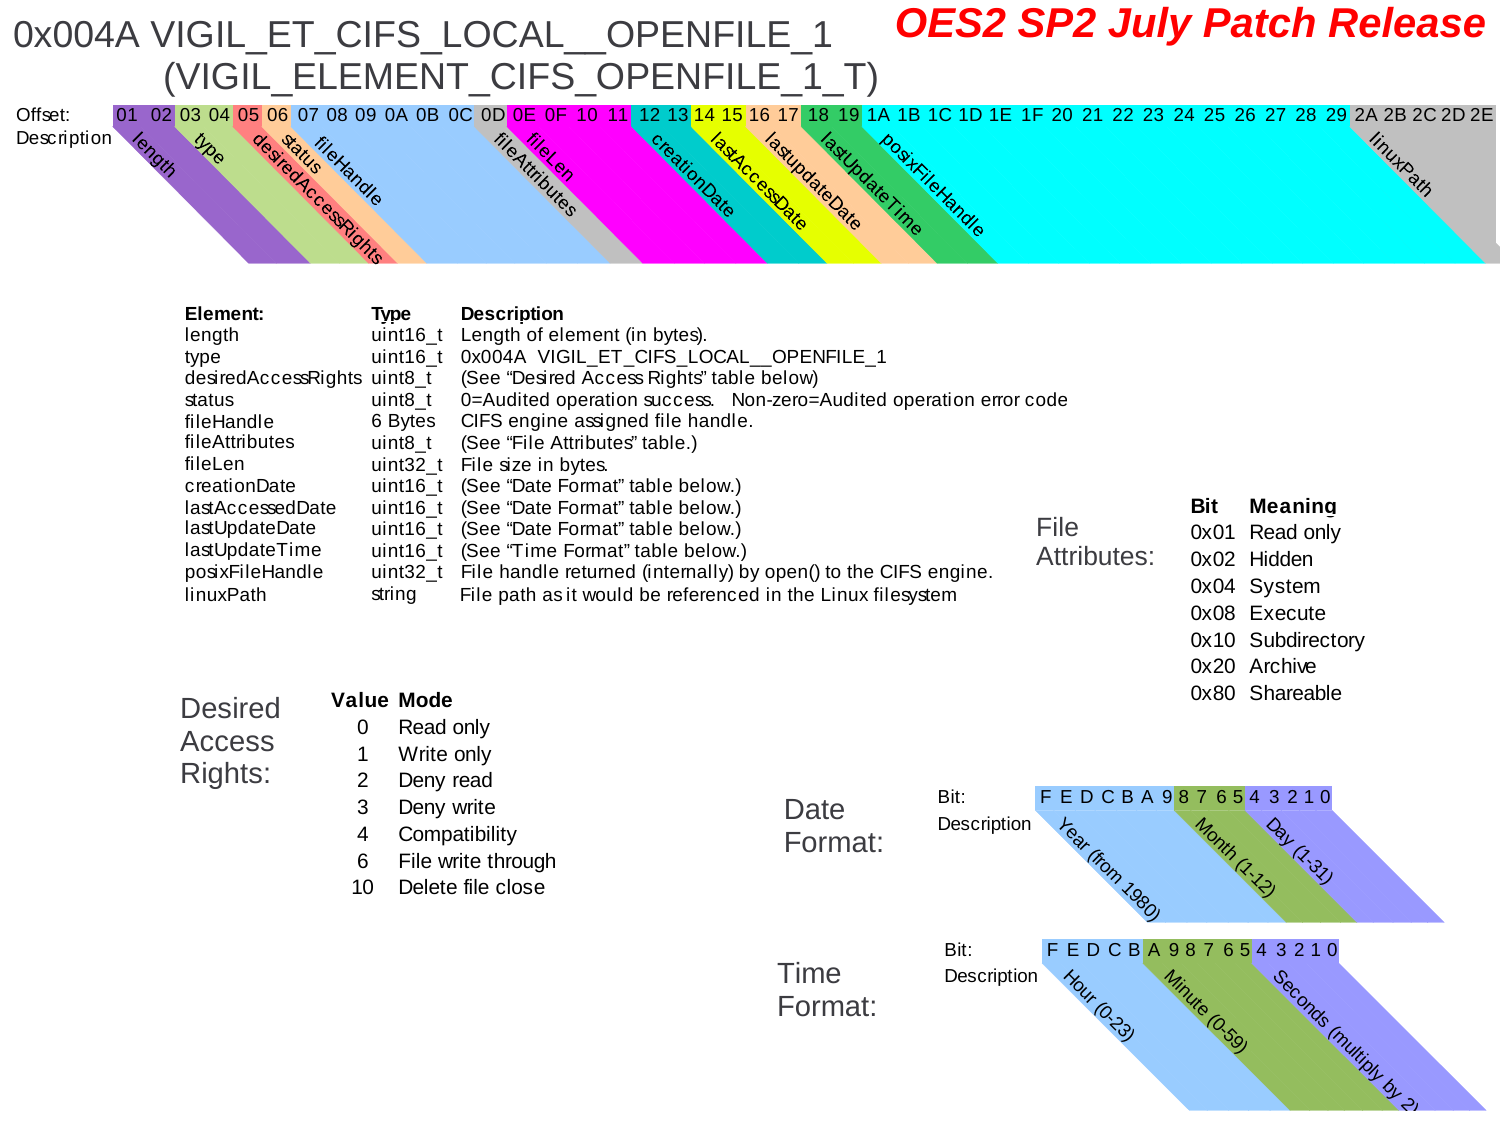

OES2 SP2 July Patch Release
0x004A VIGIL_ET_CIFS_LOCAL__OPENFILE_1
	(VIGIL_ELEMENT_CIFS_OPENFILE_1_T)
File
Attributes:
Desired
Access
Rights:
Date
Format:
Time
Format: